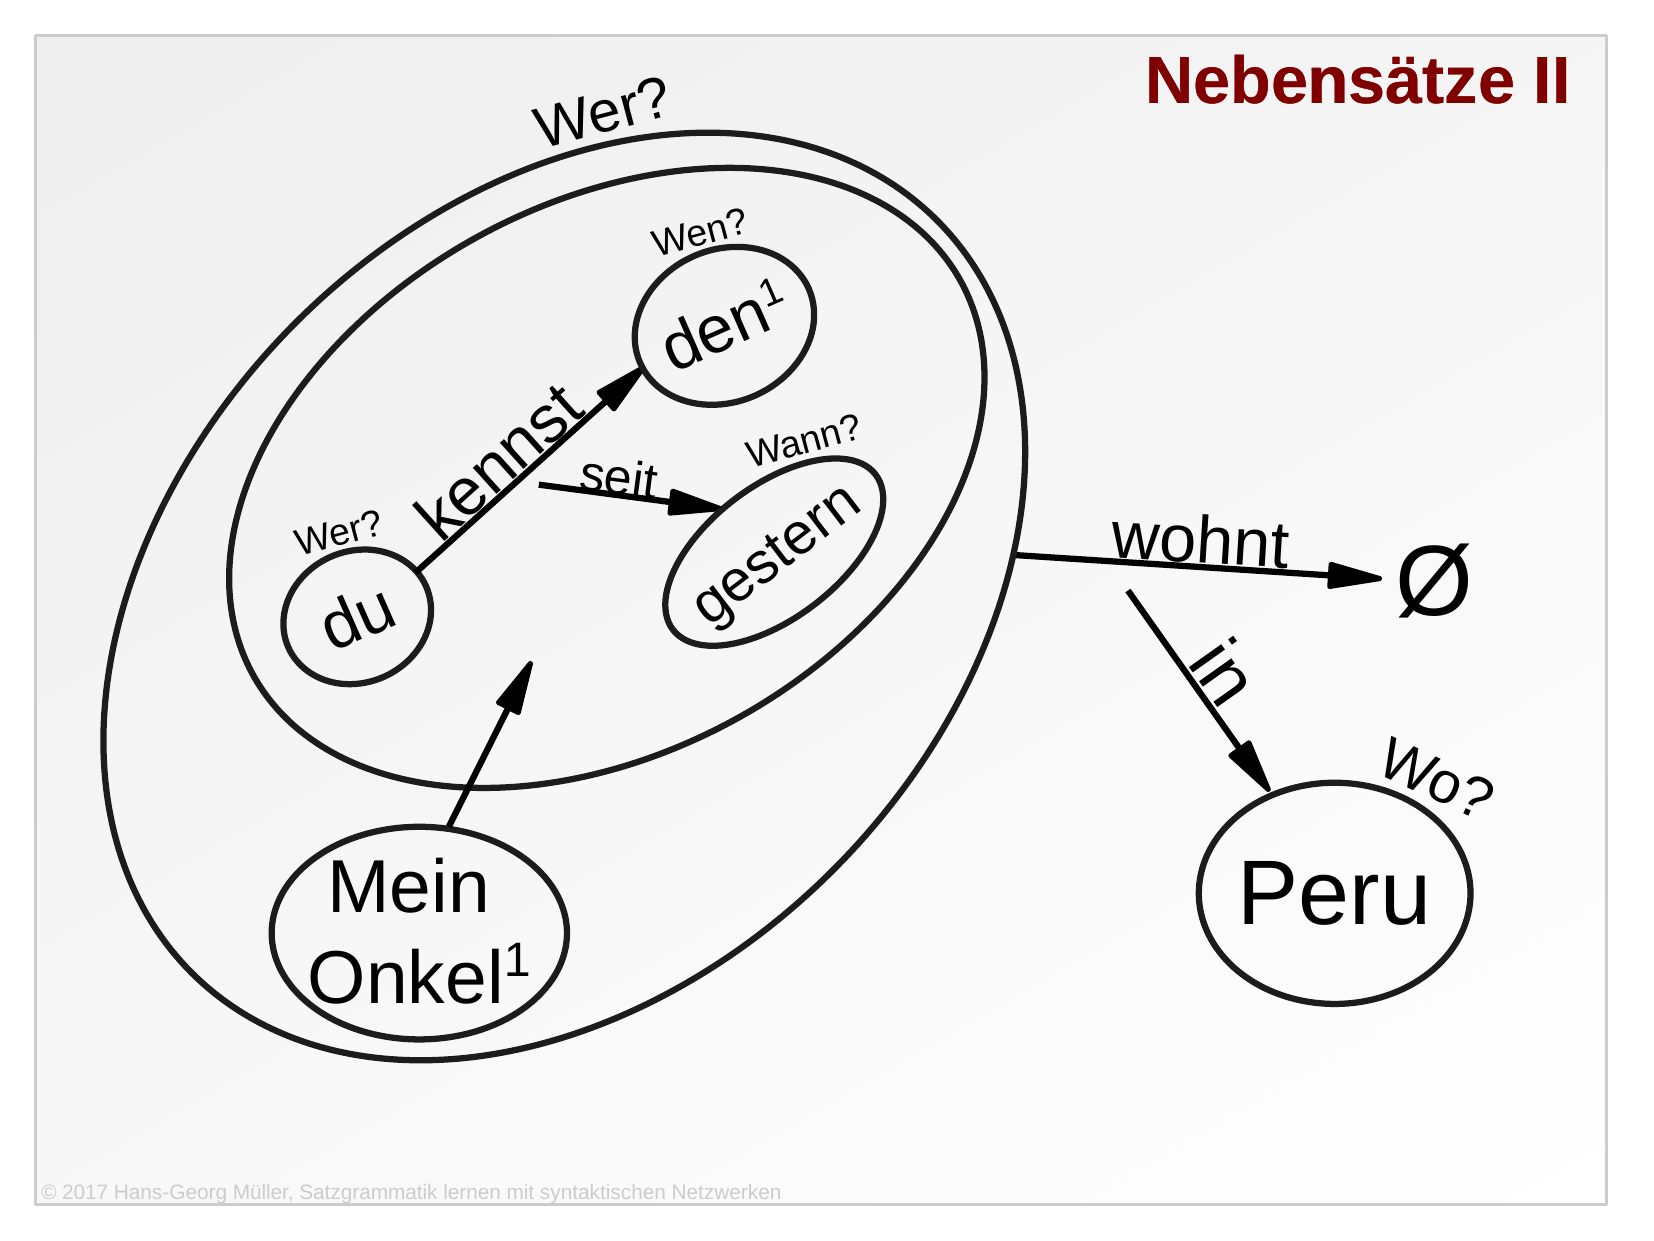

# Nebensätze II
Nebensätze II
Wen?
den1
kennst
Wann?
seit
gestern
Wer?
du
Wer?
Ø
wohnt
in
Wo?
Peru
Mein
Onkel1